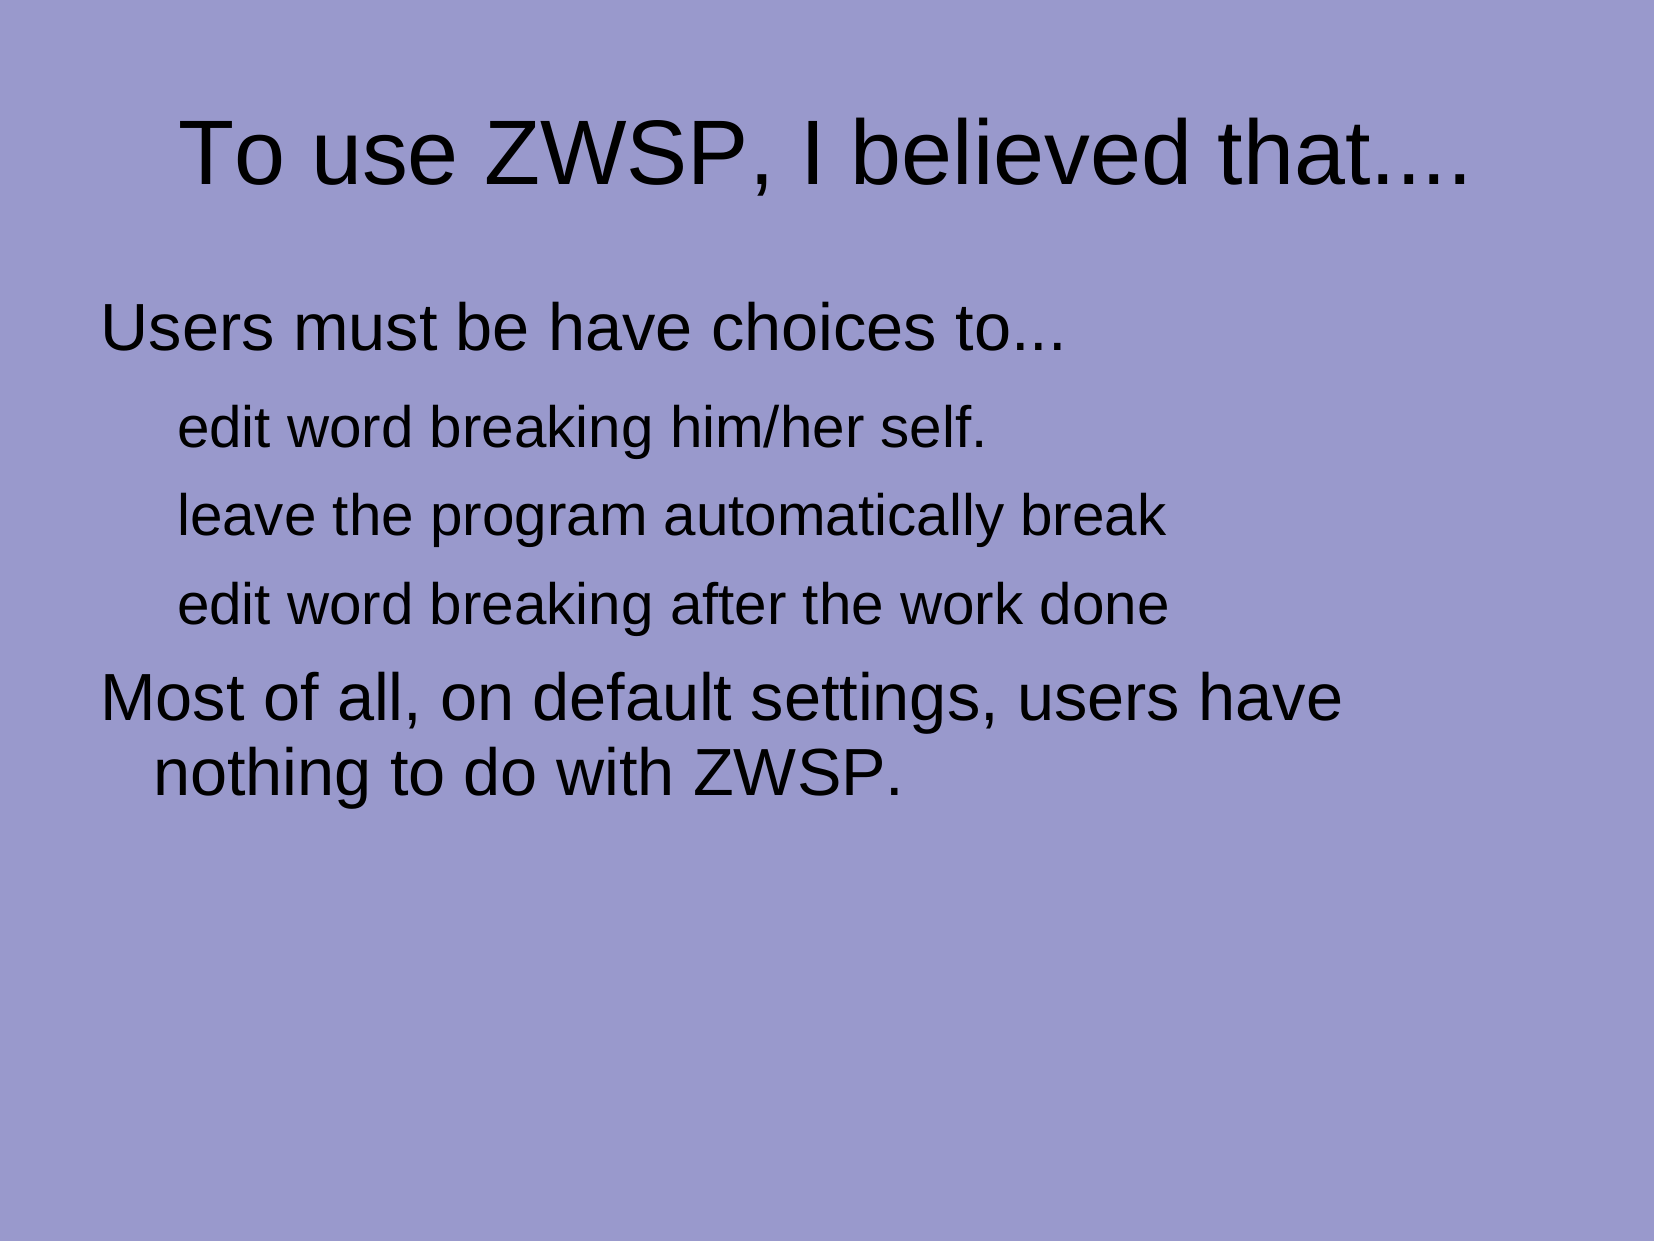

# To use ZWSP, I believed that....
Users must be have choices to...
edit word breaking him/her self.
leave the program automatically break
edit word breaking after the work done
Most of all, on default settings, users have nothing to do with ZWSP.